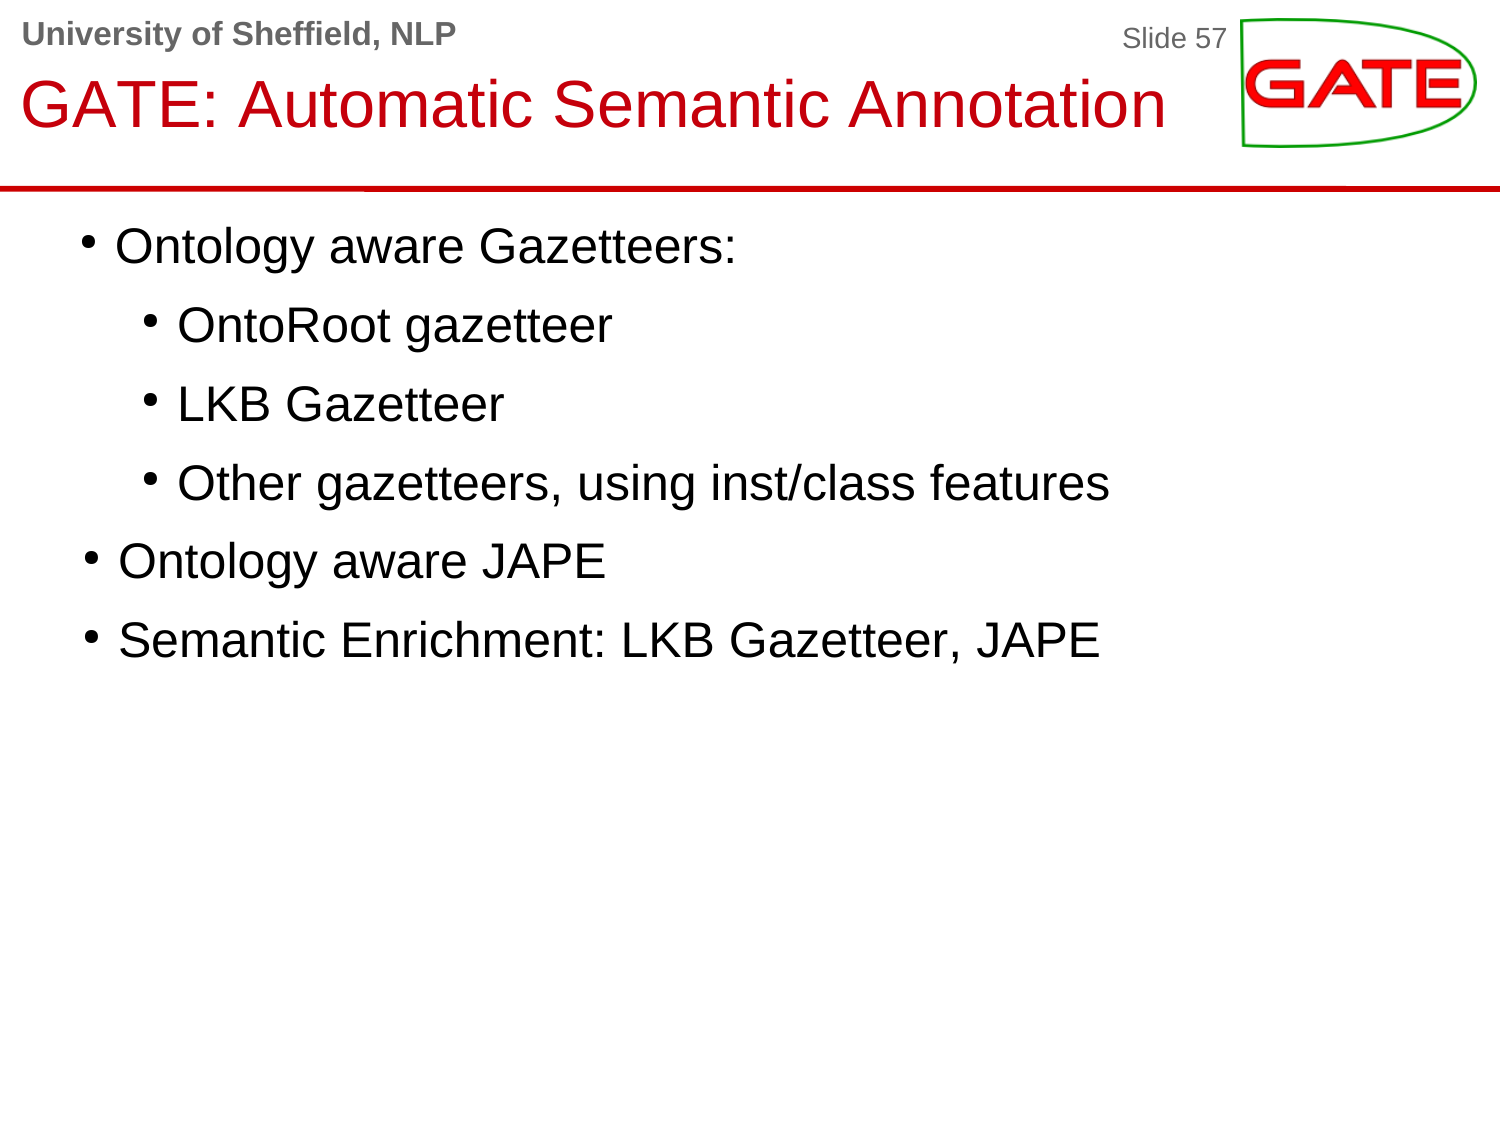

57
# GATE: Automatic Semantic Annotation
Ontology aware Gazetteers:
OntoRoot gazetteer
LKB Gazetteer
Other gazetteers, using inst/class features
Ontology aware JAPE
Semantic Enrichment: LKB Gazetteer, JAPE